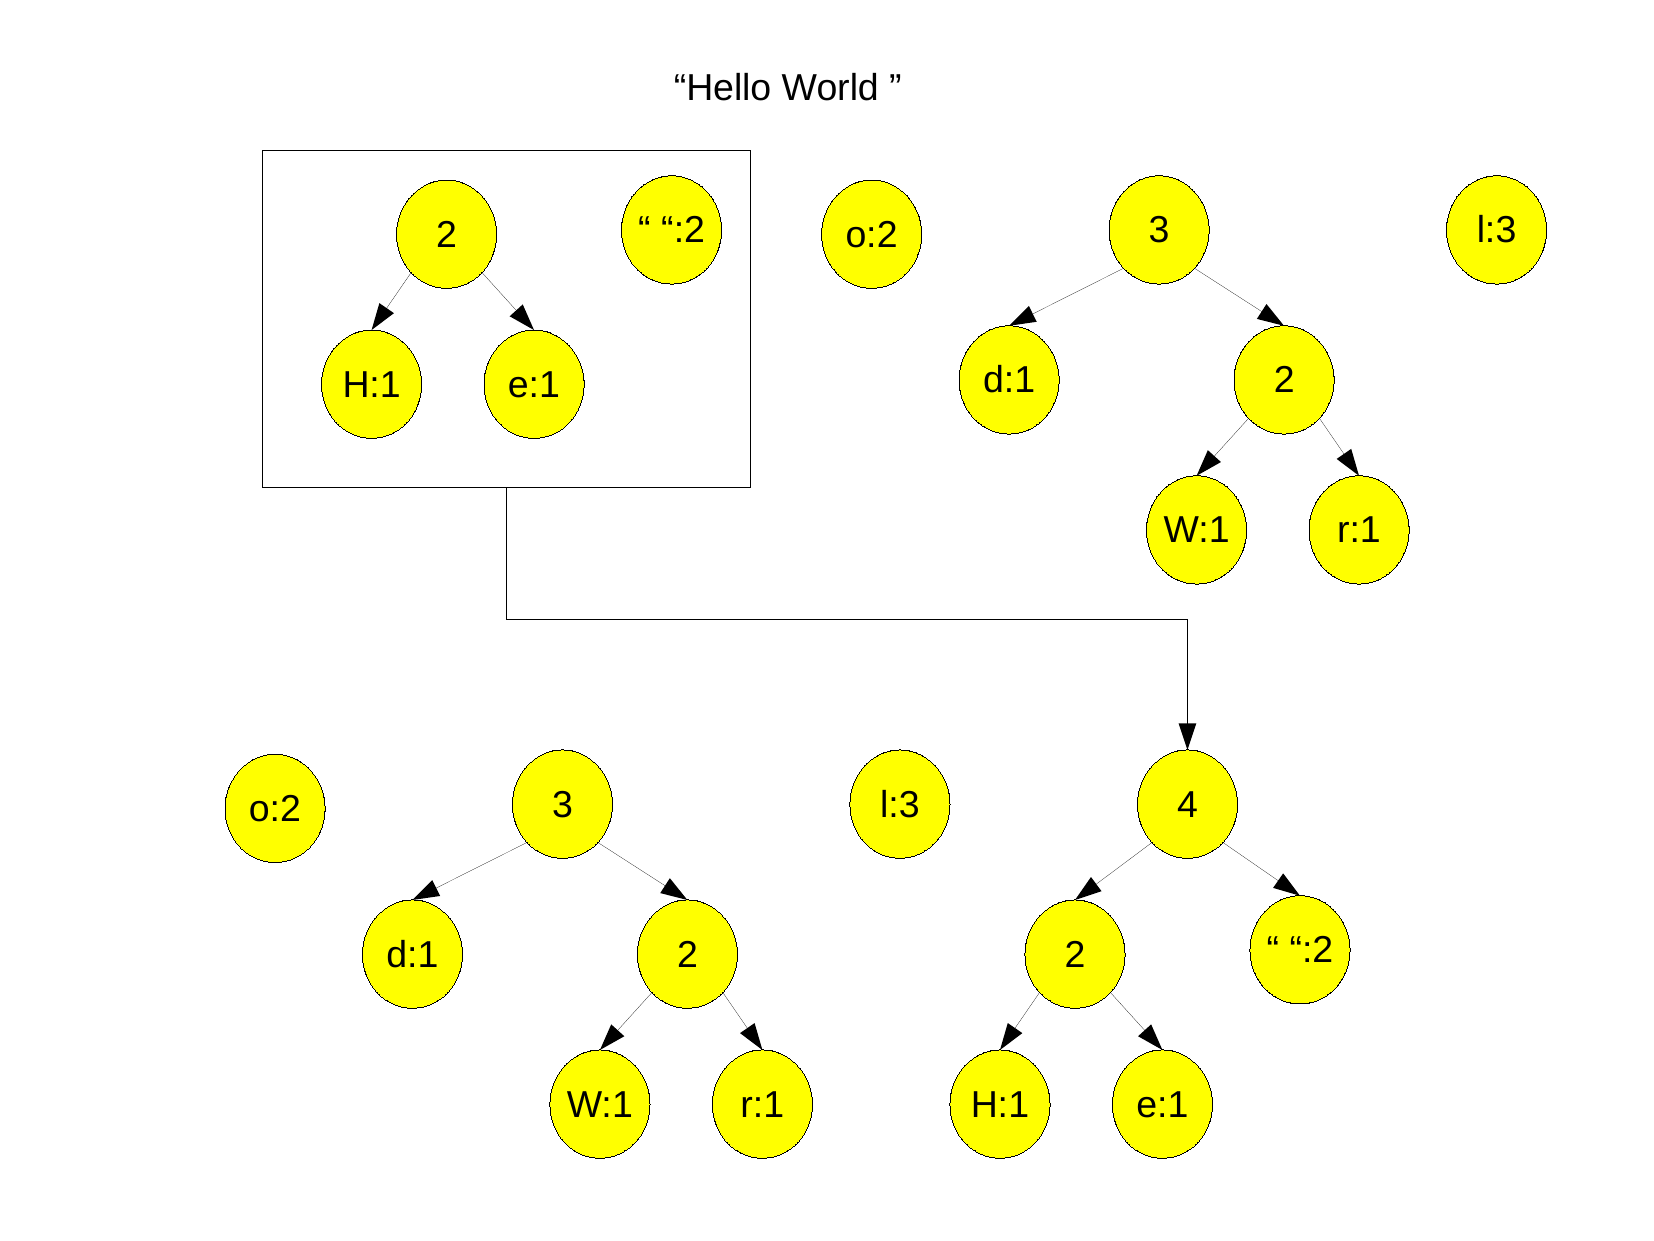

“Hello World ”
“ “:2
3
l:3
2
o:2
d:1
2
H:1
e:1
W:1
r:1
3
l:3
4
o:2
“ “:2
d:1
2
2
W:1
r:1
H:1
e:1